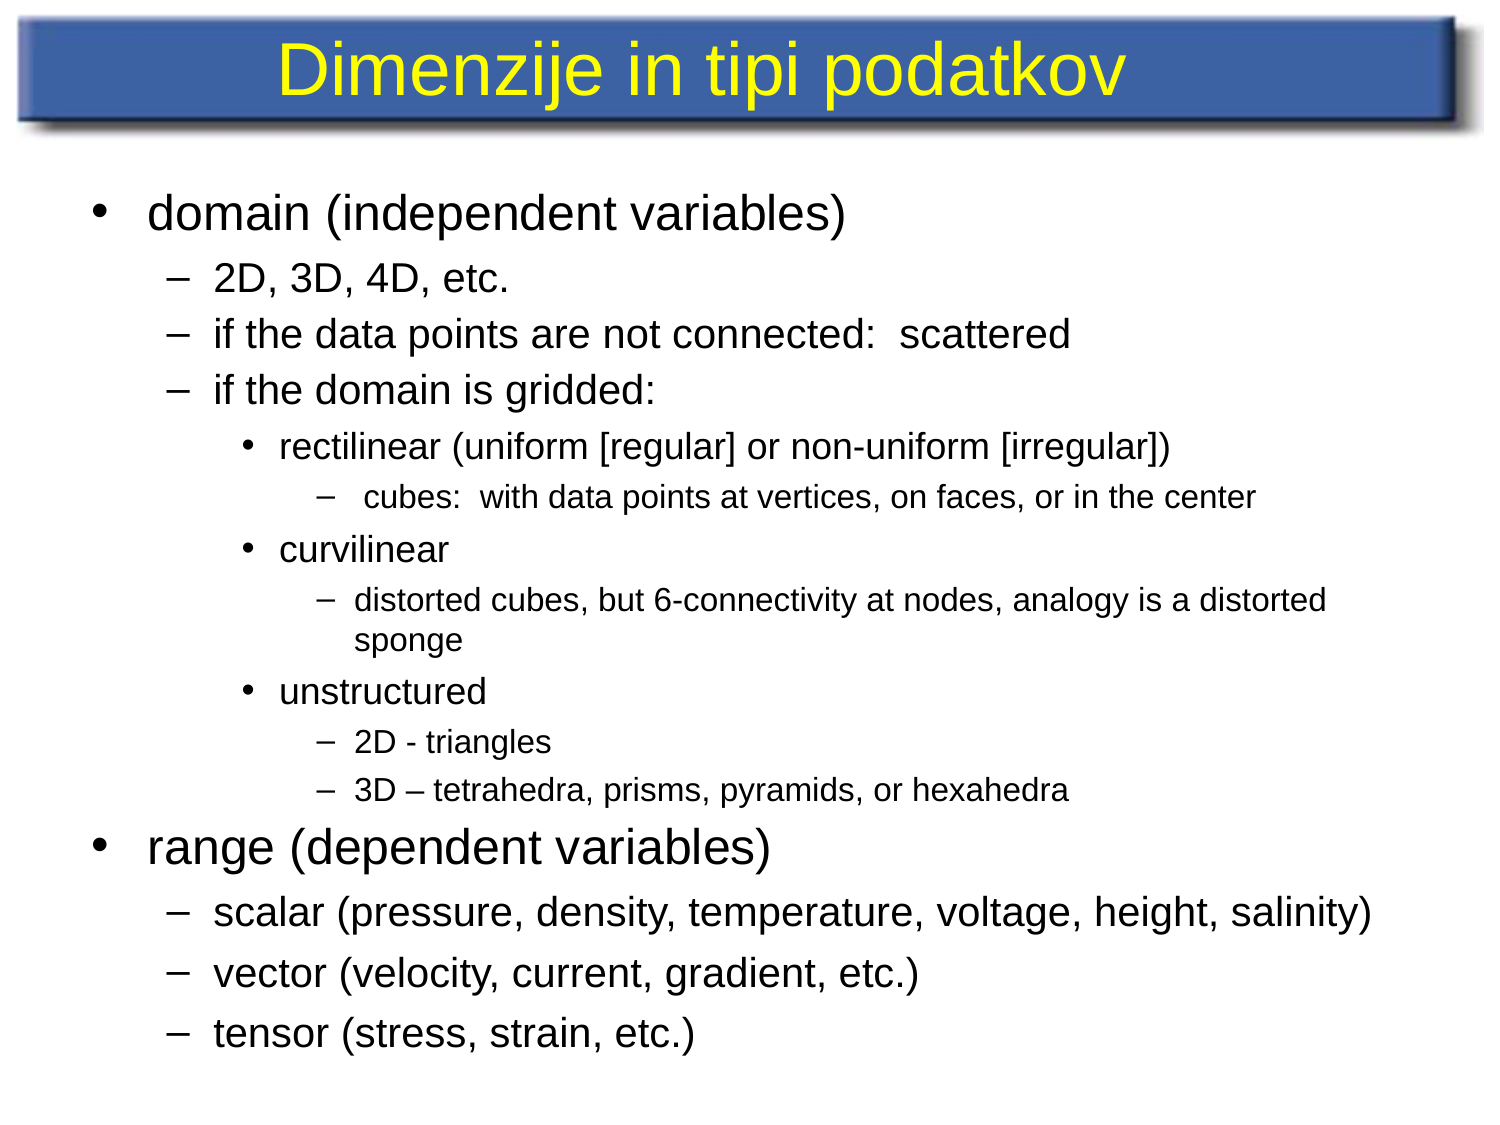

# Dimenzije in tipi podatkov
domain (independent variables)
2D, 3D, 4D, etc.
if the data points are not connected: scattered
if the domain is gridded:
rectilinear (uniform [regular] or non-uniform [irregular])
 cubes: with data points at vertices, on faces, or in the center
curvilinear
distorted cubes, but 6-connectivity at nodes, analogy is a distorted sponge
unstructured
2D - triangles
3D – tetrahedra, prisms, pyramids, or hexahedra
range (dependent variables)
scalar (pressure, density, temperature, voltage, height, salinity)
vector (velocity, current, gradient, etc.)
tensor (stress, strain, etc.)